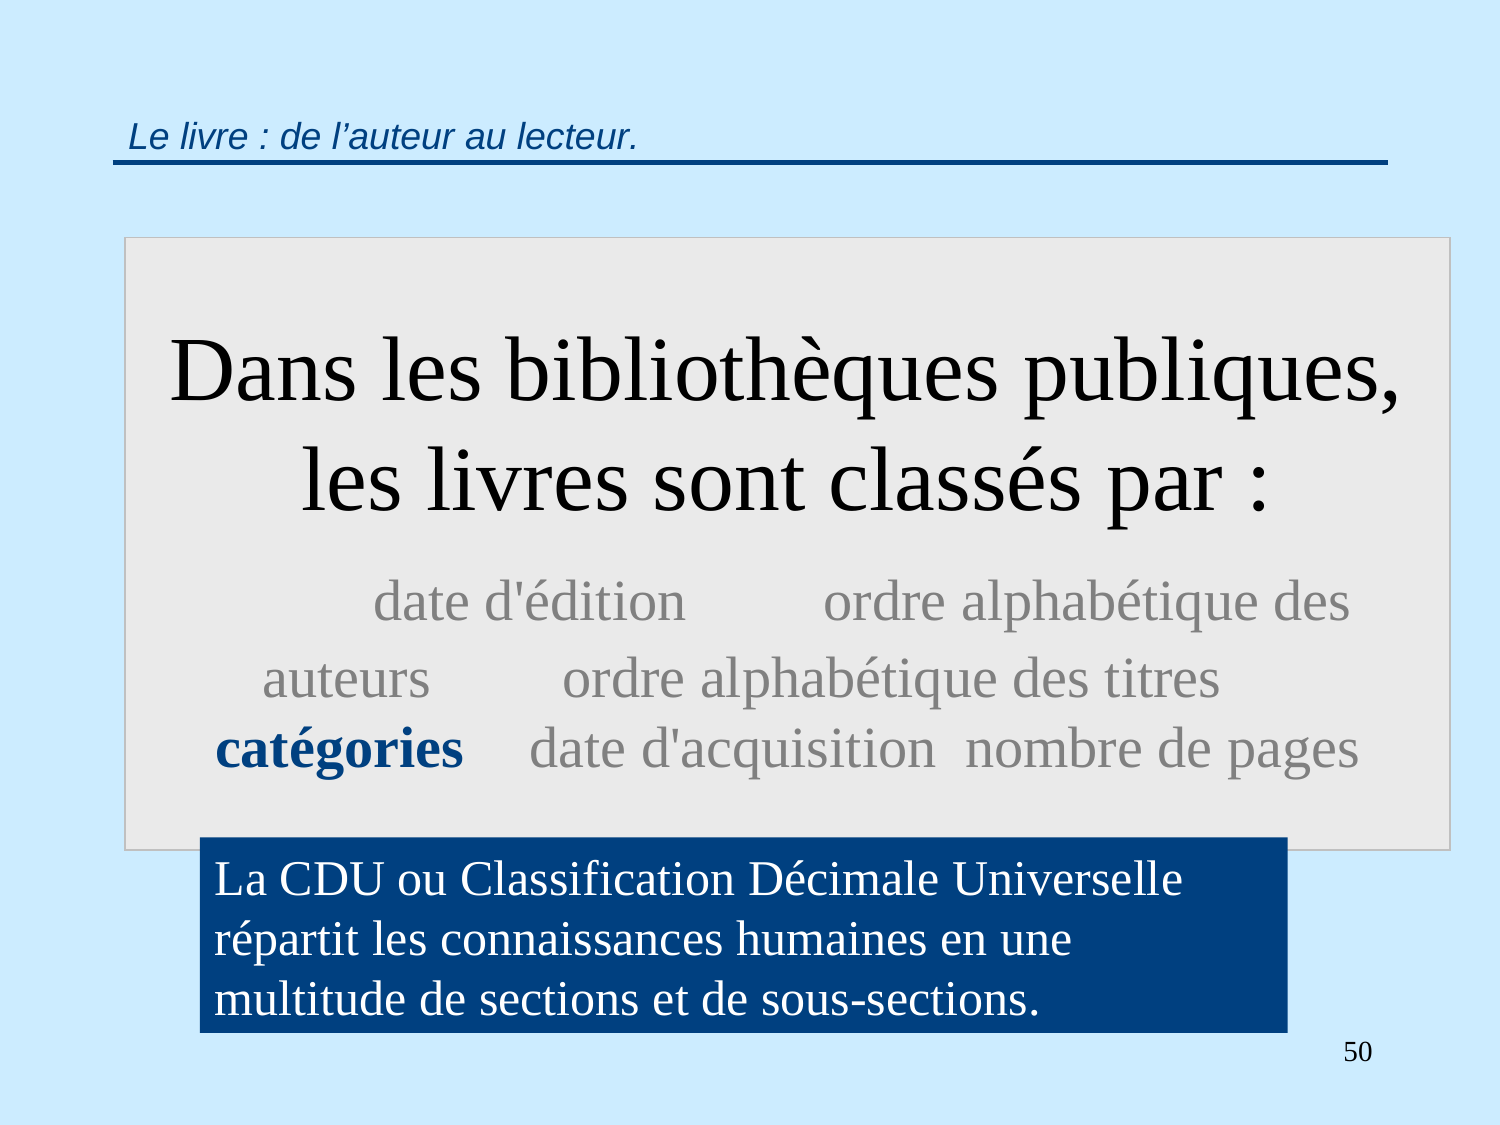

Le livre : de l’auteur au lecteur.
# Dans les bibliothèques publiques, les livres sont classés par : date d'édition	ordre alphabétique des auteurs	ordre alphabétique des titres	catégories	 date d'acquisition	nombre de pages
La CDU ou Classification Décimale Universelle répartit les connaissances humaines en une multitude de sections et de sous-sections.
50